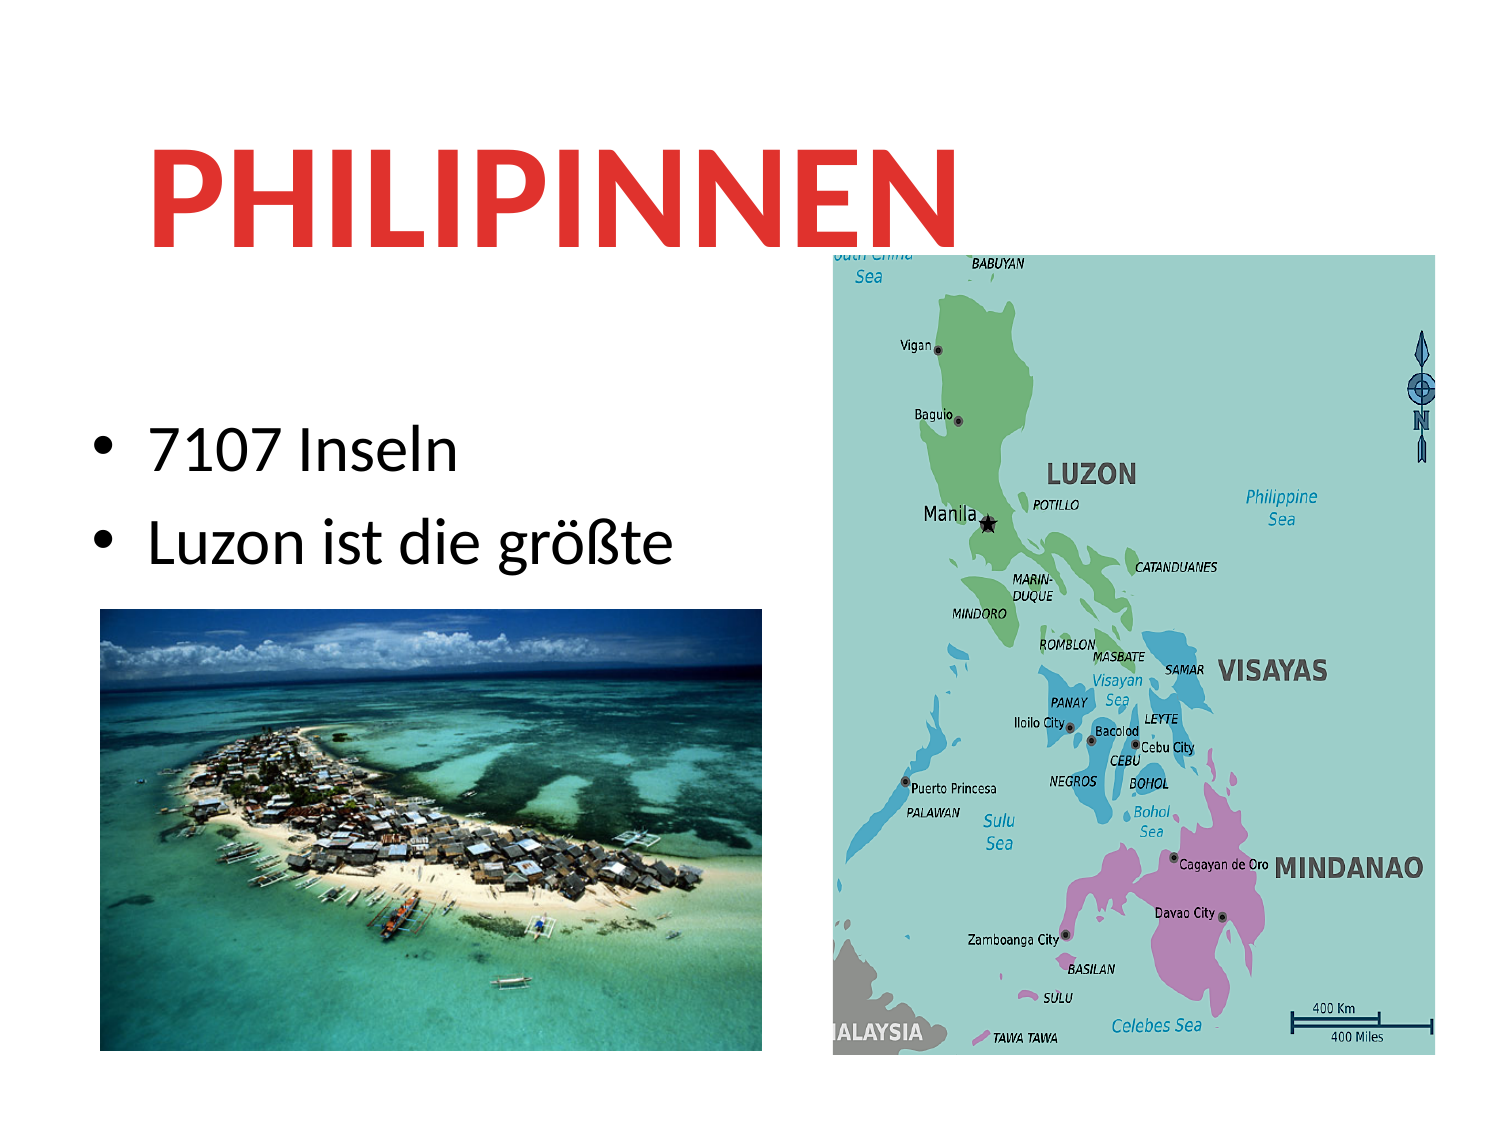

#
PHILIPINNEN
7107 Inseln
Luzon ist die größte